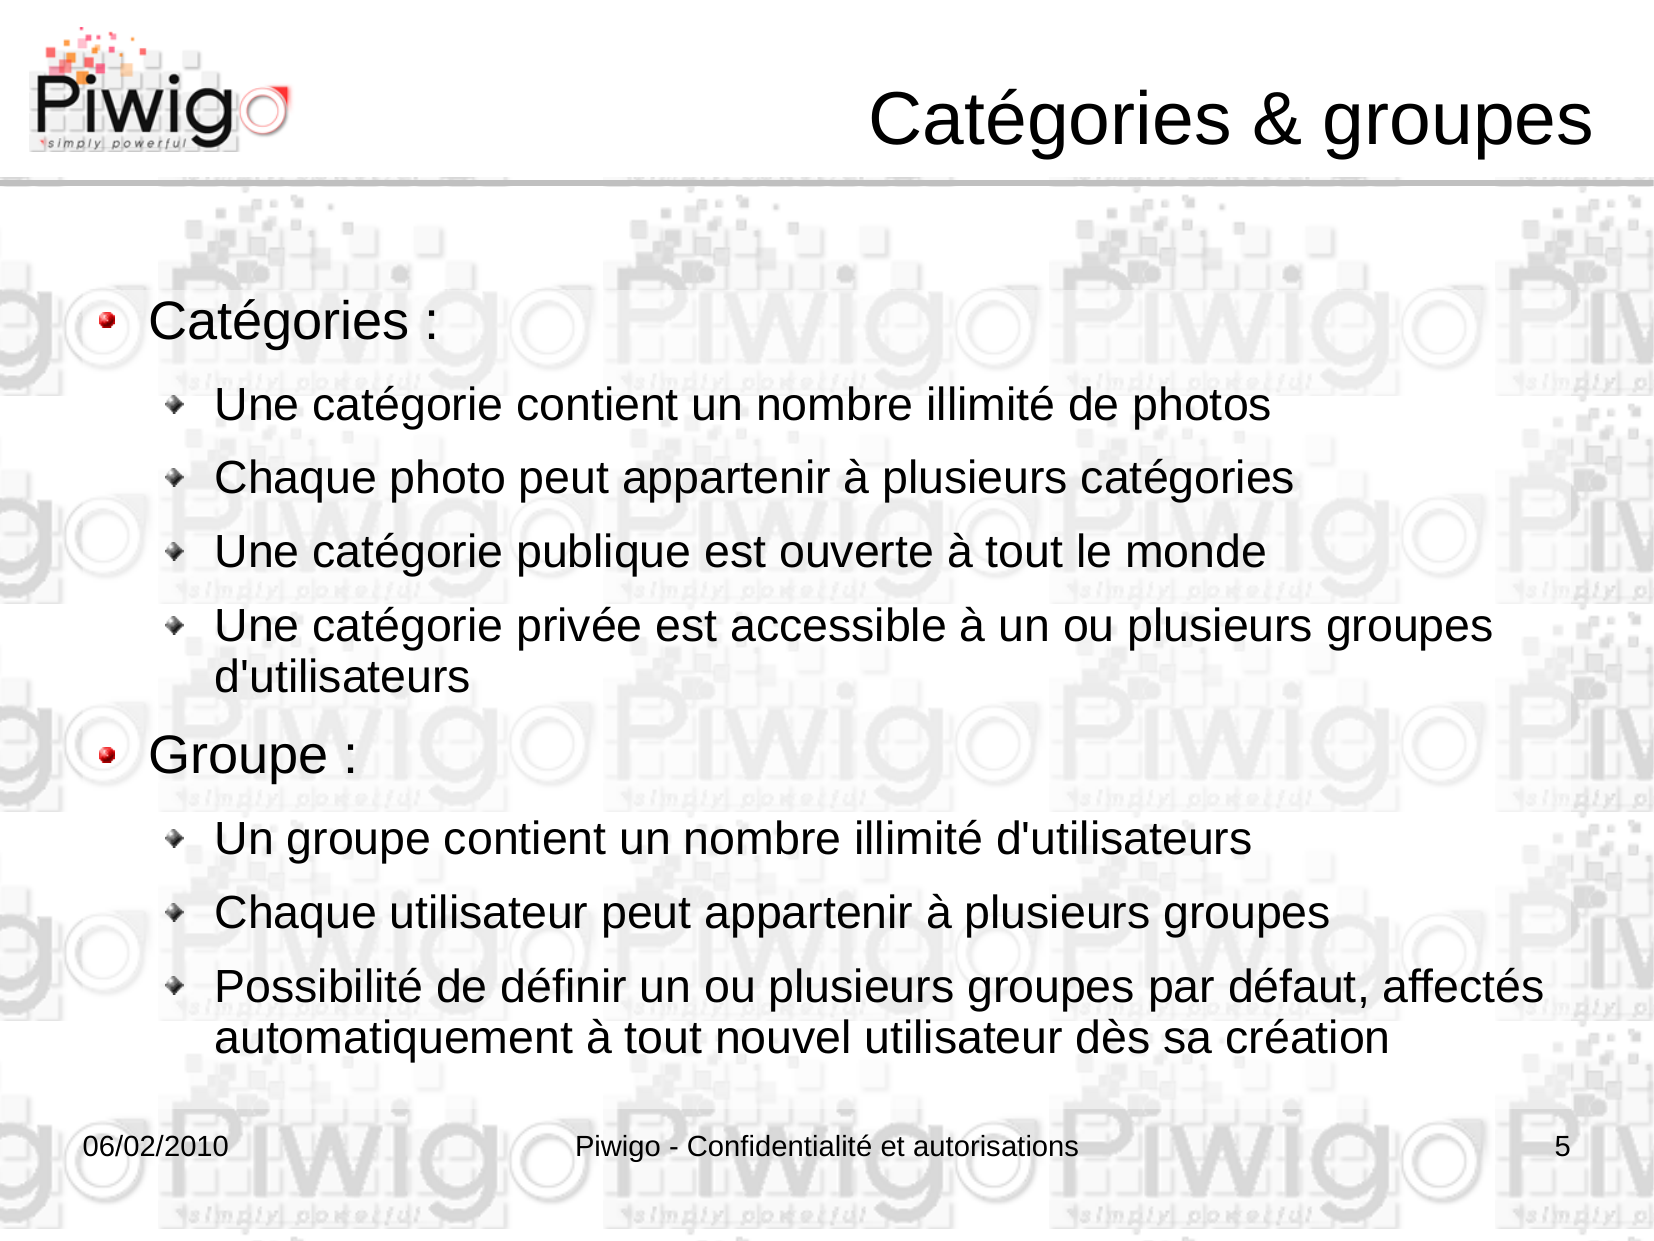

# Catégories & groupes
Catégories :
Une catégorie contient un nombre illimité de photos
Chaque photo peut appartenir à plusieurs catégories
Une catégorie publique est ouverte à tout le monde
Une catégorie privée est accessible à un ou plusieurs groupes d'utilisateurs
Groupe :
Un groupe contient un nombre illimité d'utilisateurs
Chaque utilisateur peut appartenir à plusieurs groupes
Possibilité de définir un ou plusieurs groupes par défaut, affectés automatiquement à tout nouvel utilisateur dès sa création
06/02/2010
Piwigo - Confidentialité et autorisations
5